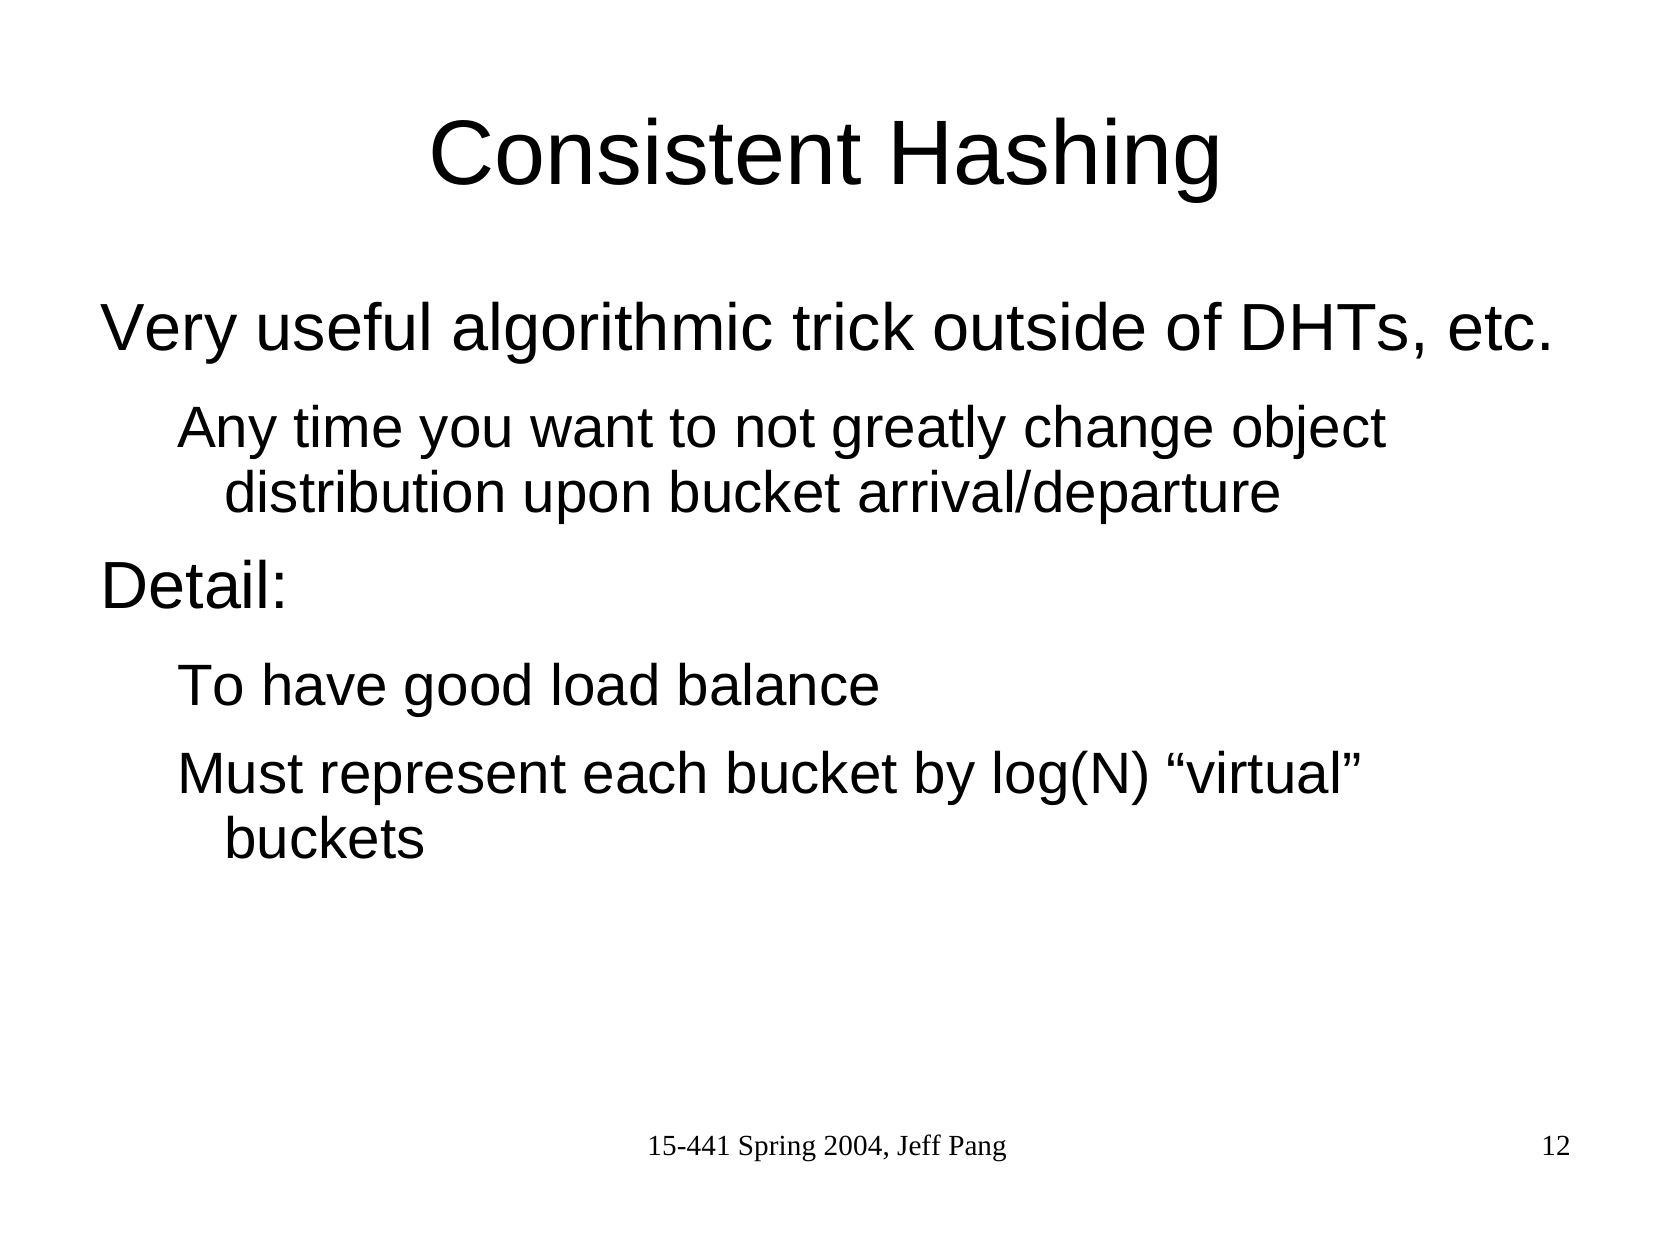

# Consistent Hashing
Very useful algorithmic trick outside of DHTs, etc.
Any time you want to not greatly change object distribution upon bucket arrival/departure
Detail:
To have good load balance
Must represent each bucket by log(N) “virtual” buckets
15-441 Spring 2004, Jeff Pang
12